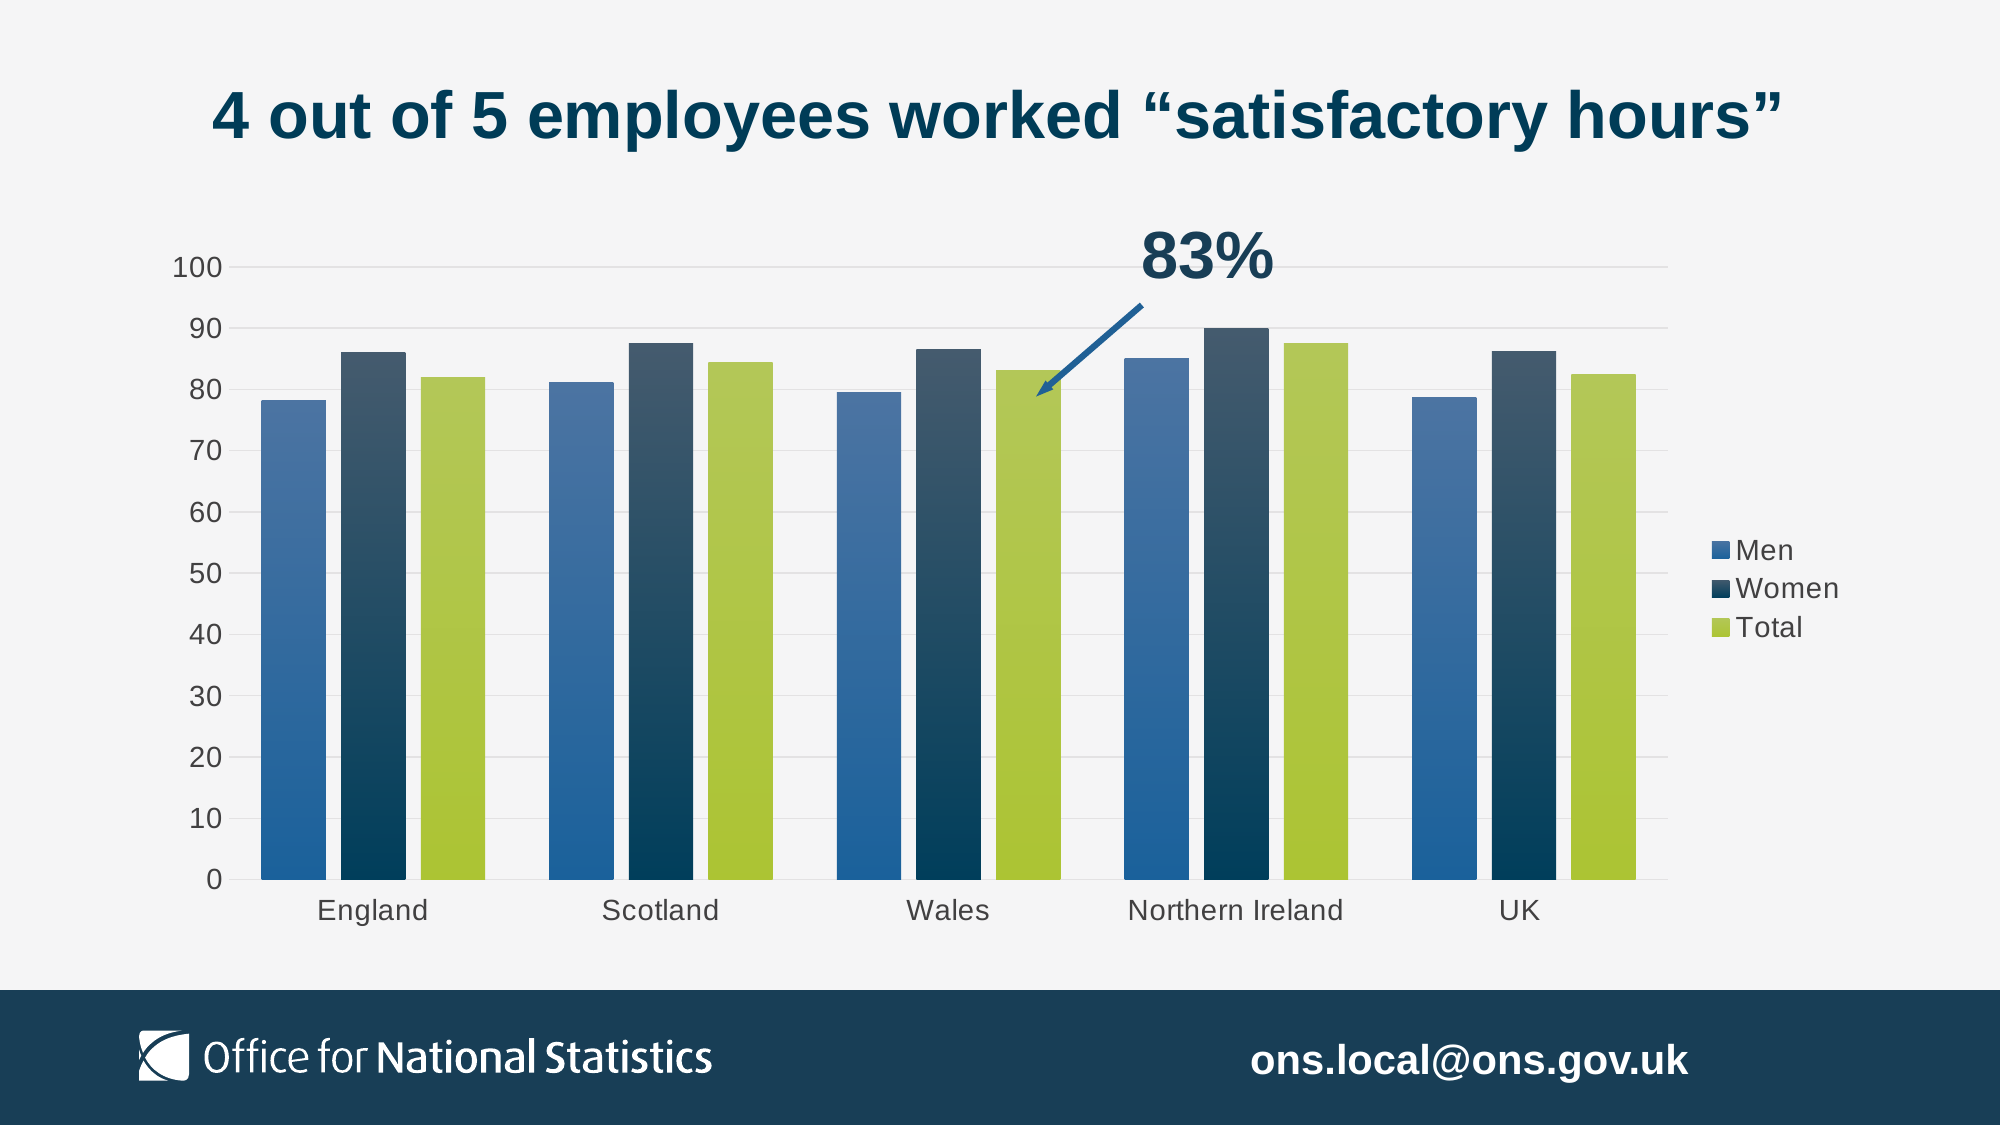

# 4 out of 5 employees worked “satisfactory hours”
83%
### Chart
| Category | Men | Women | Total |
|---|---|---|---|
| England | 78.17995402 | 85.96790156 | 82.03022142 |
| Scotland | 81.15002781 | 87.46259074 | 84.34740833 |
| Wales | 79.55859513 | 86.50671736 | 83.02659091 |
| Northern Ireland | 85.02678839 | 89.98183015 | 87.56837945 |
| UK | 78.6595 | 86.22958686 | 82.41503416 |ons.local@ons.gov.uk